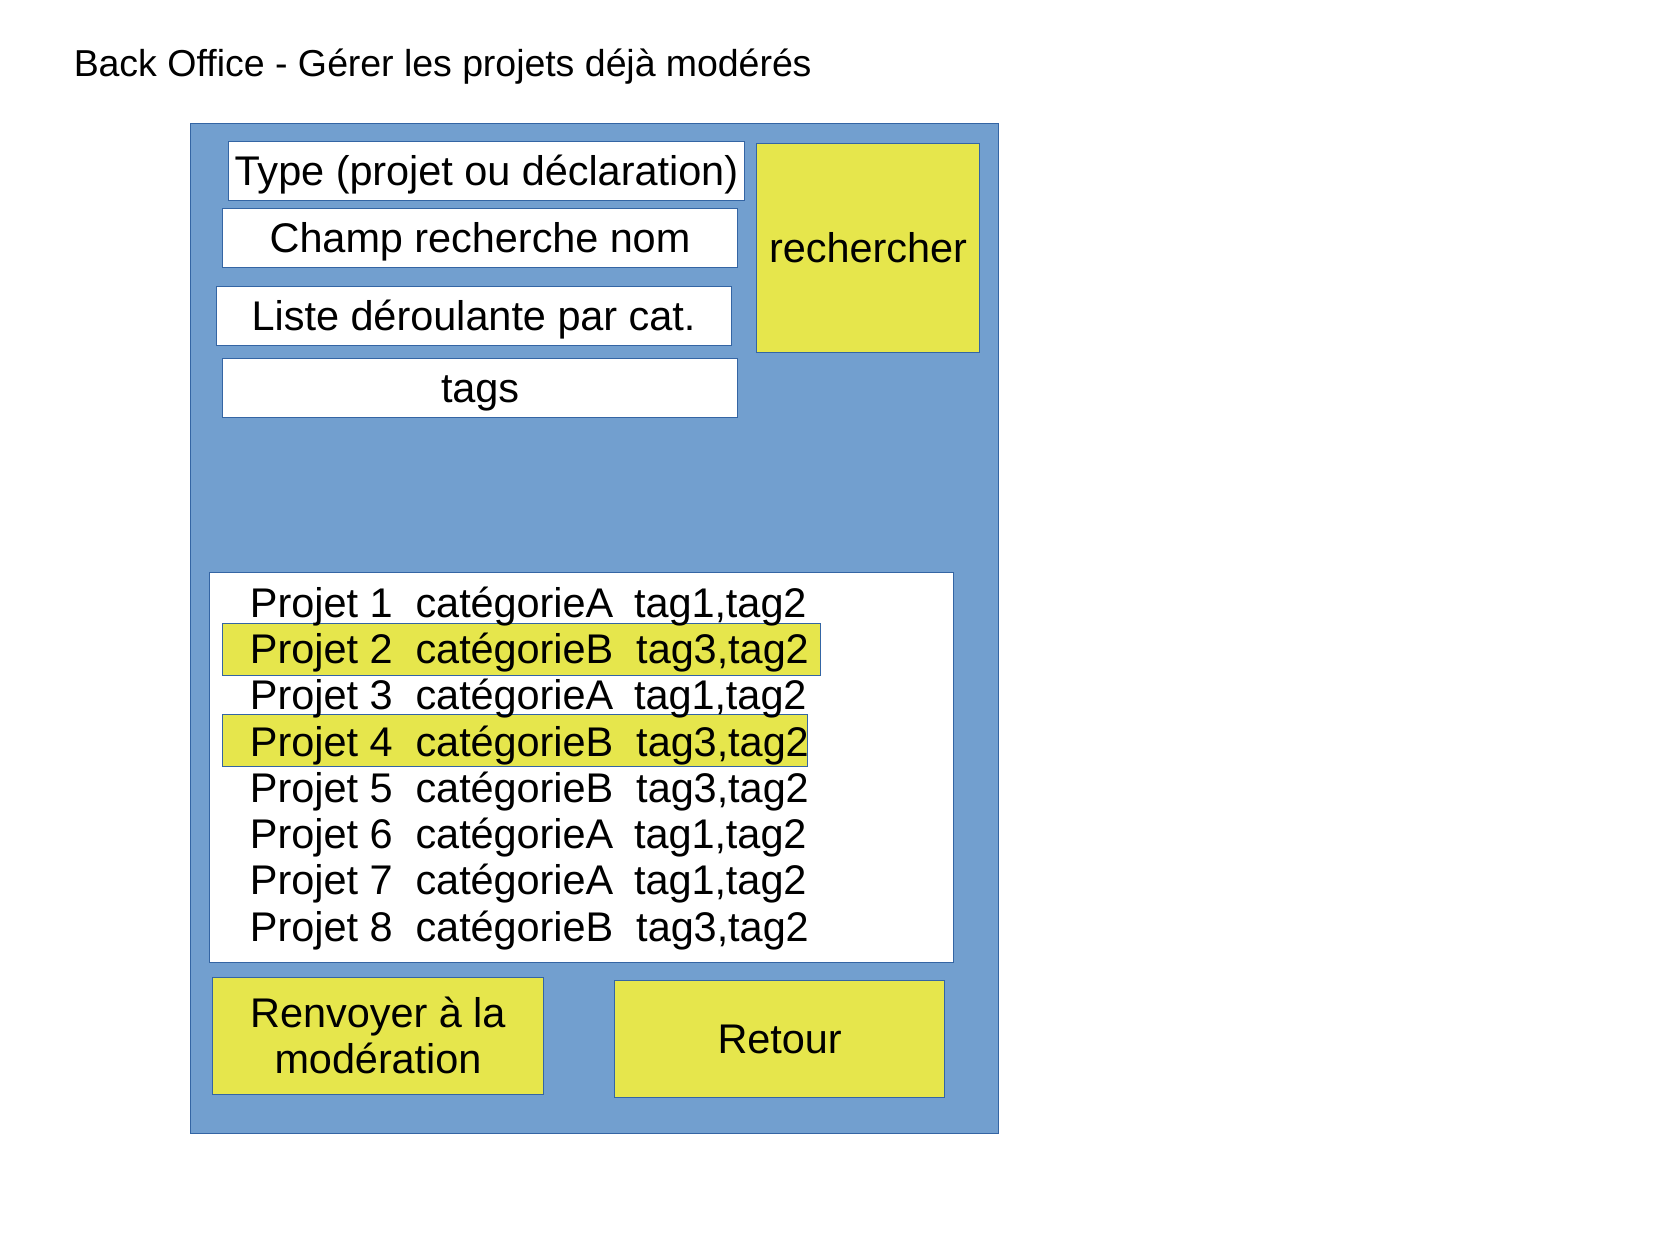

Back Office - Gérer les projets déjà modérés
Type (projet ou déclaration)
rechercher
Champ recherche nom
Liste déroulante par cat.
tags
Projet 1 catégorieA tag1,tag2
Projet 2 catégorieB tag3,tag2
Projet 3 catégorieA tag1,tag2
Projet 4 catégorieB tag3,tag2
Projet 5 catégorieB tag3,tag2
Projet 6 catégorieA tag1,tag2
Projet 7 catégorieA tag1,tag2
Projet 8 catégorieB tag3,tag2
Renvoyer à la modération
Retour